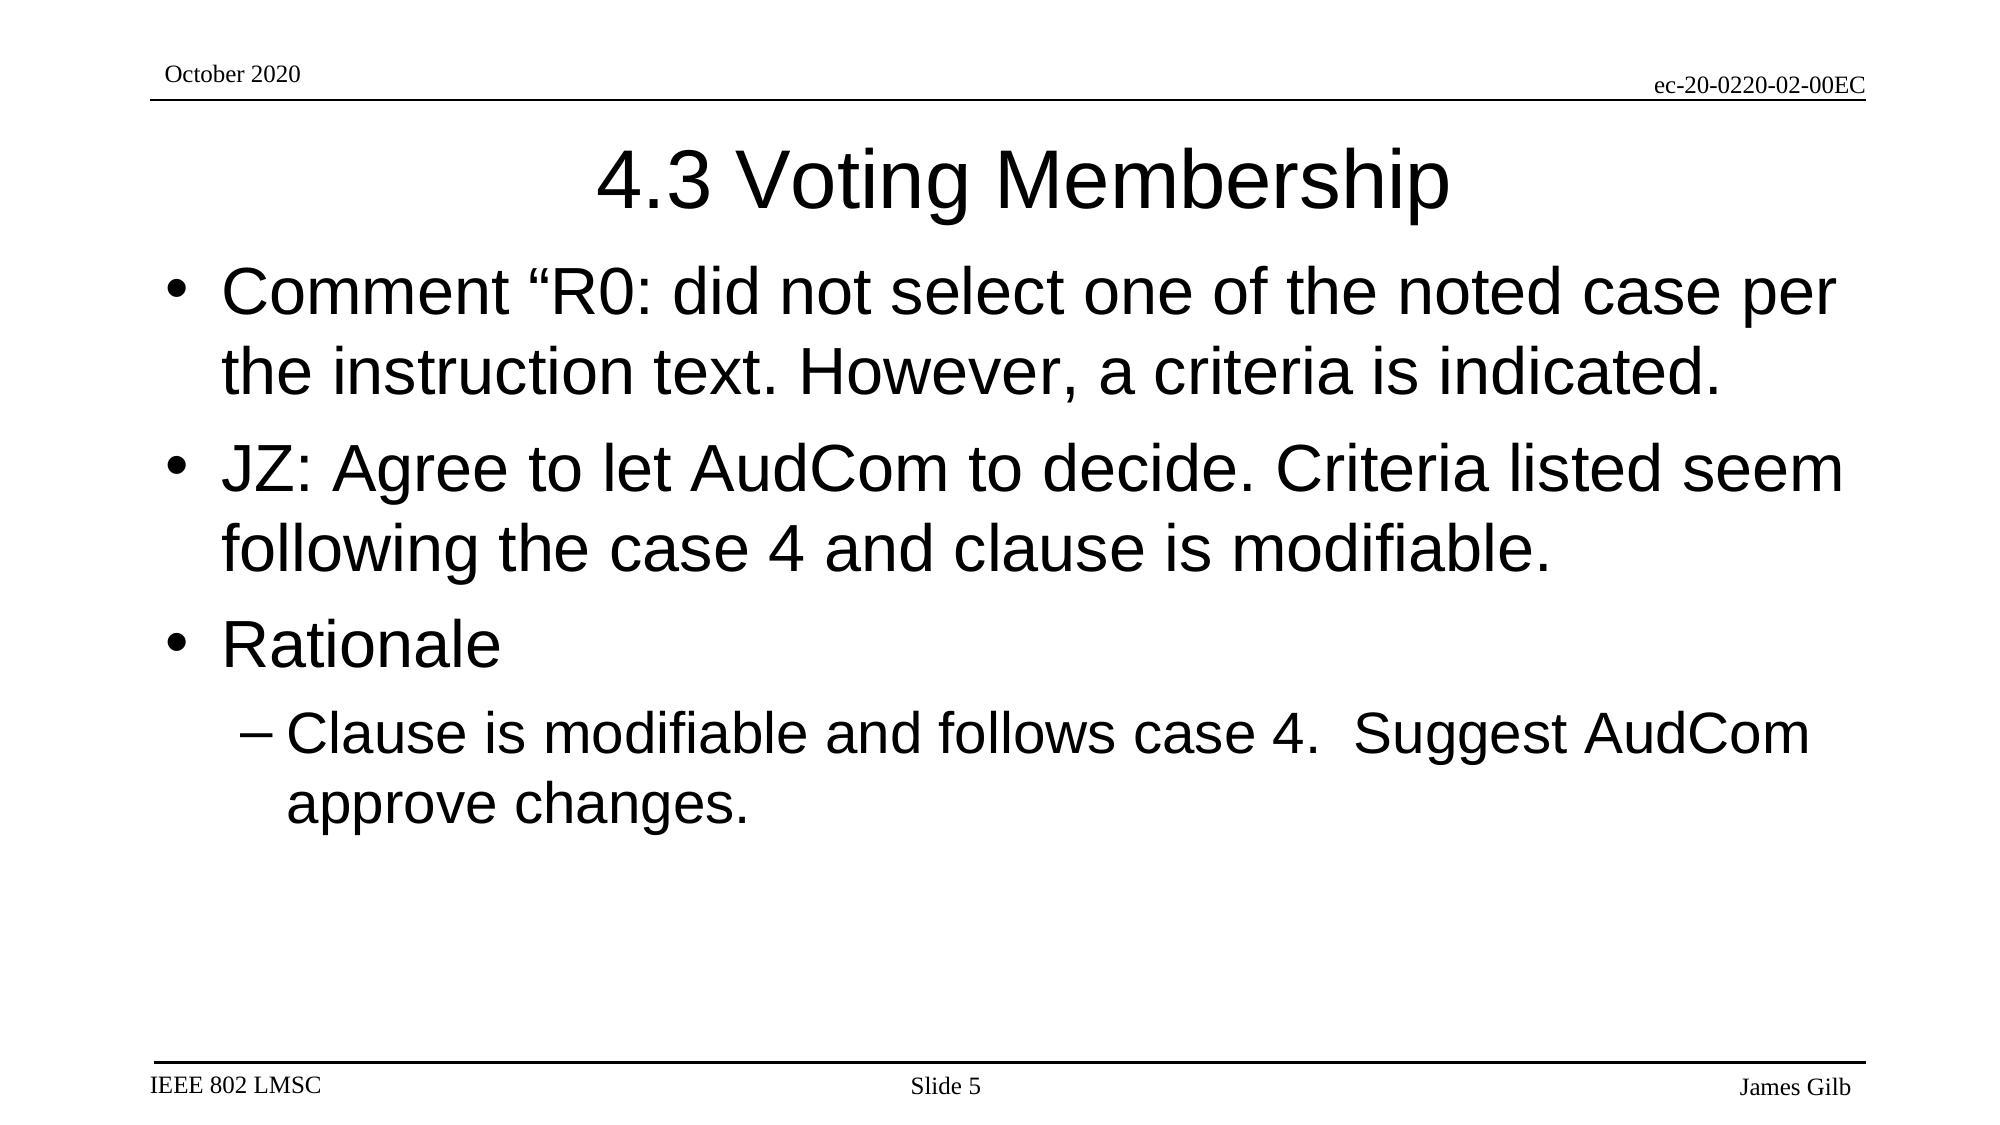

# 4.3 Voting Membership
Comment “R0: did not select one of the noted case per the instruction text. However, a criteria is indicated.
JZ: Agree to let AudCom to decide. Criteria listed seem following the case 4 and clause is modifiable.
Rationale
Clause is modifiable and follows case 4. Suggest AudCom approve changes.
5